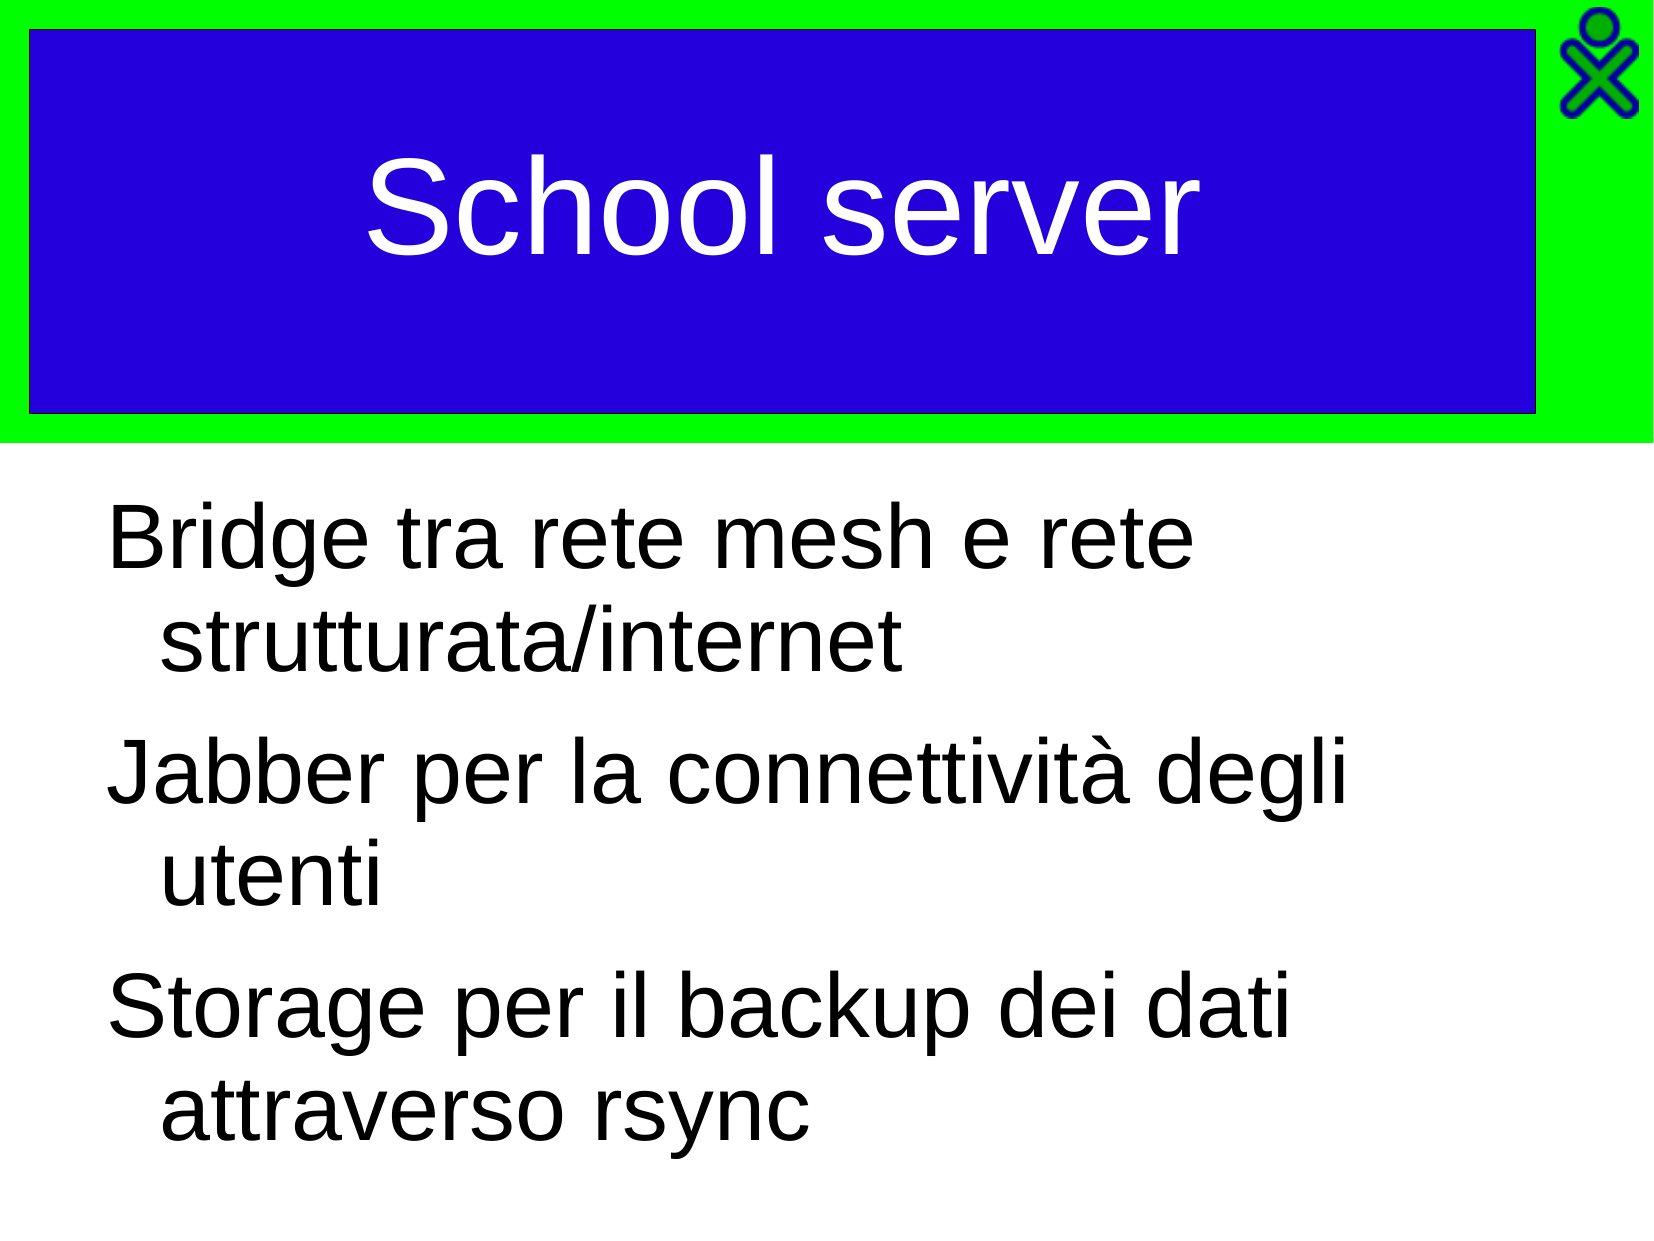

# School server
Bridge tra rete mesh e rete strutturata/internet
Jabber per la connettività degli utenti
Storage per il backup dei dati attraverso rsync